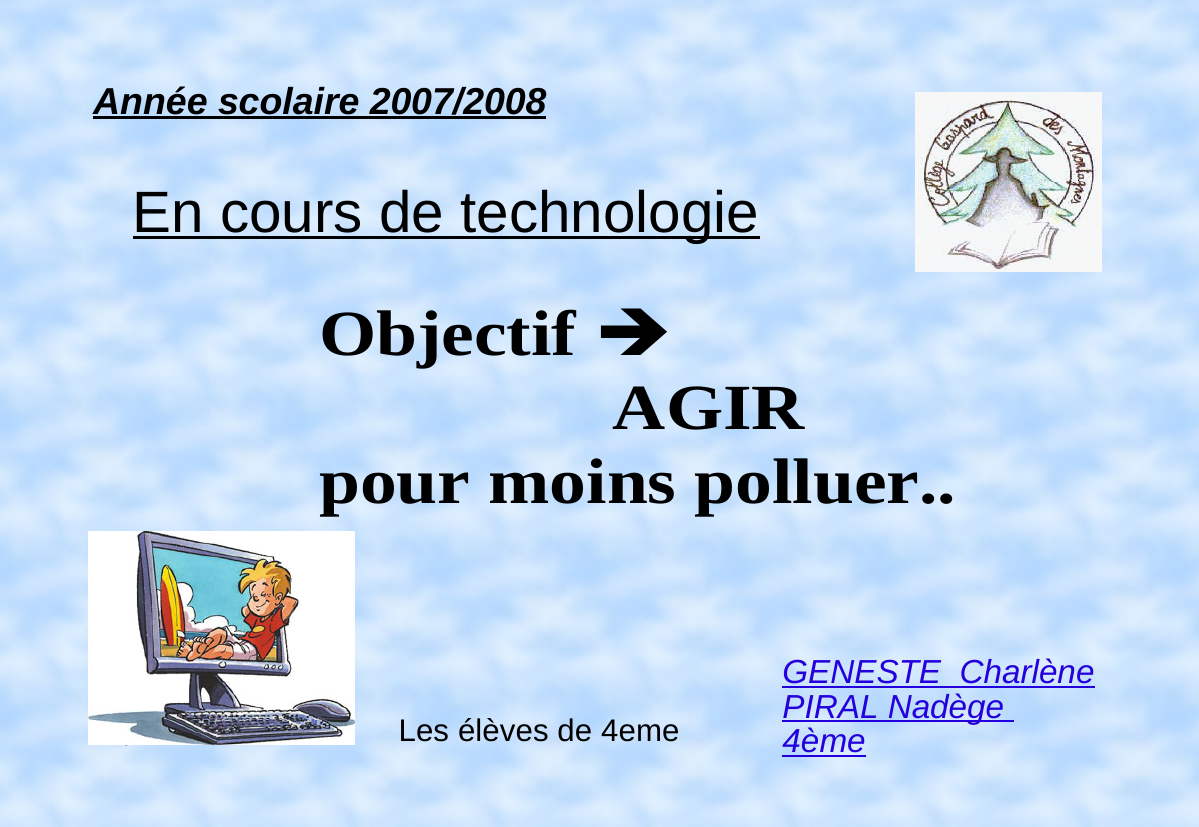

Année scolaire 2007/2008
En cours de technologie
GENESTE Charlène
PIRAL Nadège 4ème
Les élèves de 4eme
Diapo n°2